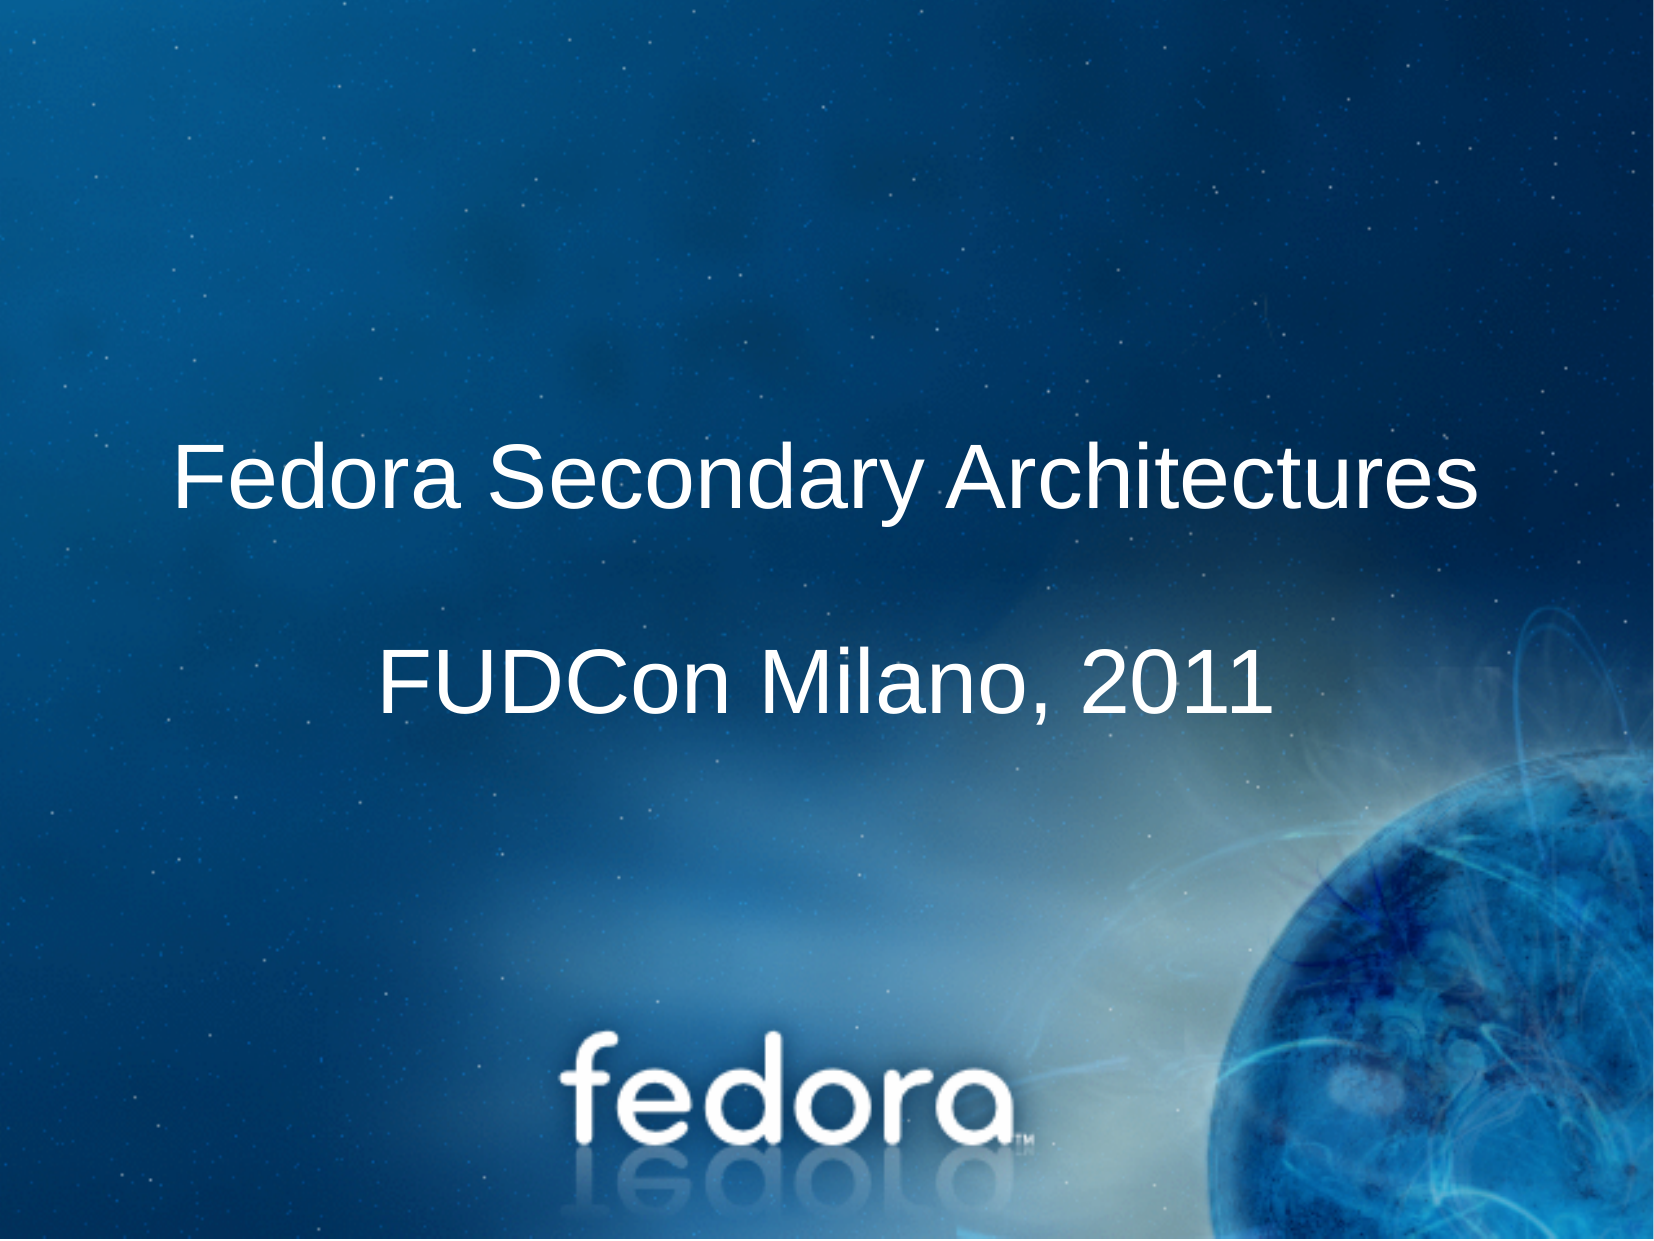

# Fedora Secondary Architectures FUDCon Milano, 2011